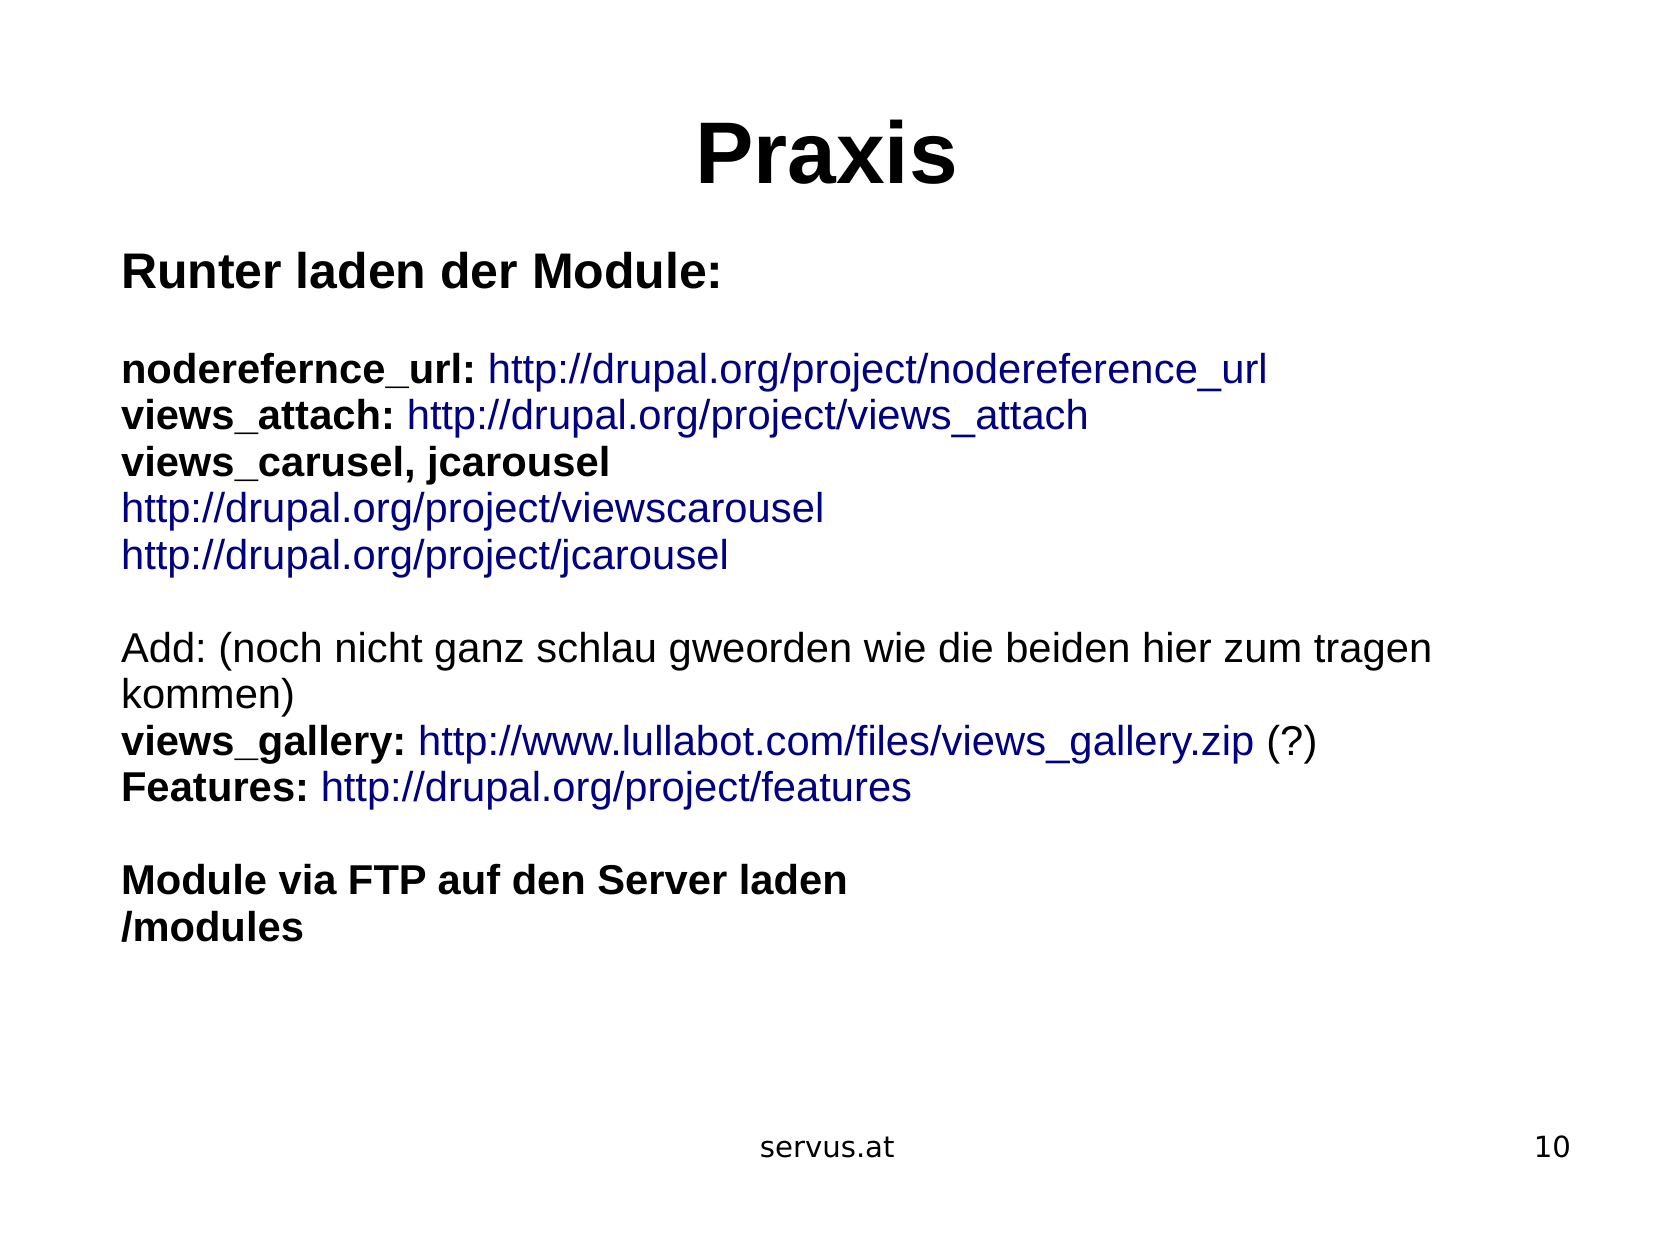

# Praxis
Runter laden der Module:
noderefernce_url: http://drupal.org/project/nodereference_url
views_attach: http://drupal.org/project/views_attach
views_carusel, jcarousel
http://drupal.org/project/viewscarousel
http://drupal.org/project/jcarousel
Add: (noch nicht ganz schlau gweorden wie die beiden hier zum tragen
kommen)
views_gallery: http://www.lullabot.com/files/views_gallery.zip (?)
Features: http://drupal.org/project/features
Module via FTP auf den Server laden
/modules
servus.at
10